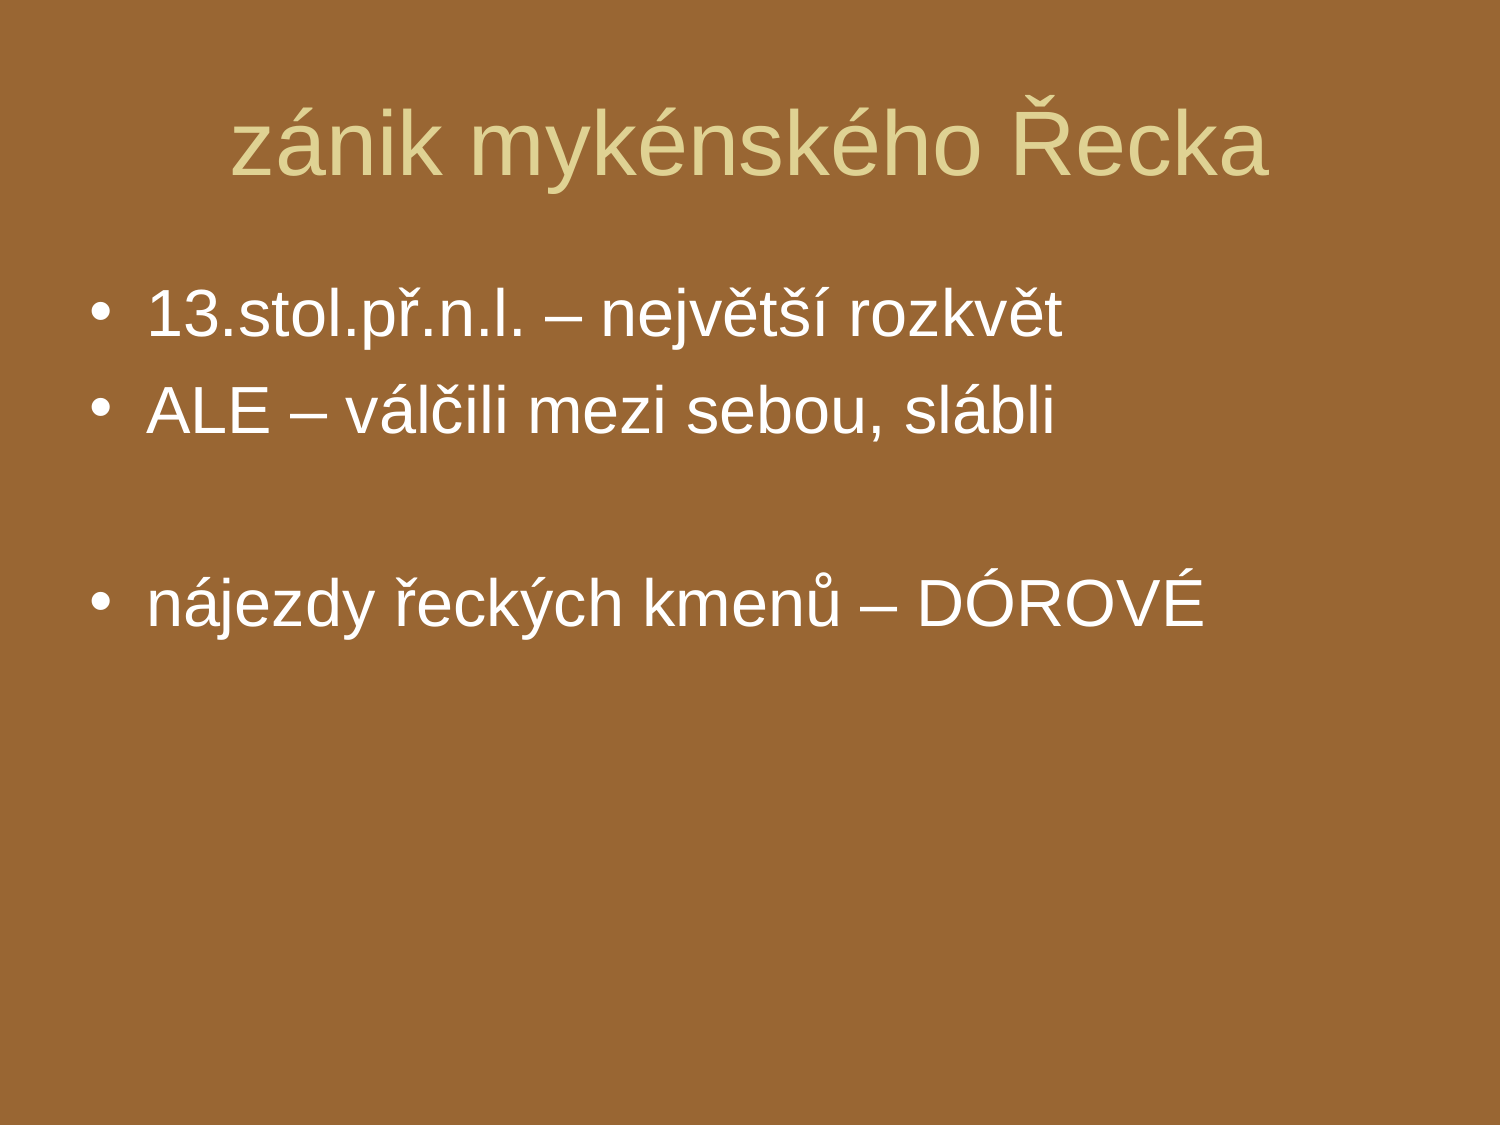

# zánik mykénského Řecka
13.stol.př.n.l. – největší rozkvět
ALE – válčili mezi sebou, slábli
nájezdy řeckých kmenů – DÓROVÉ